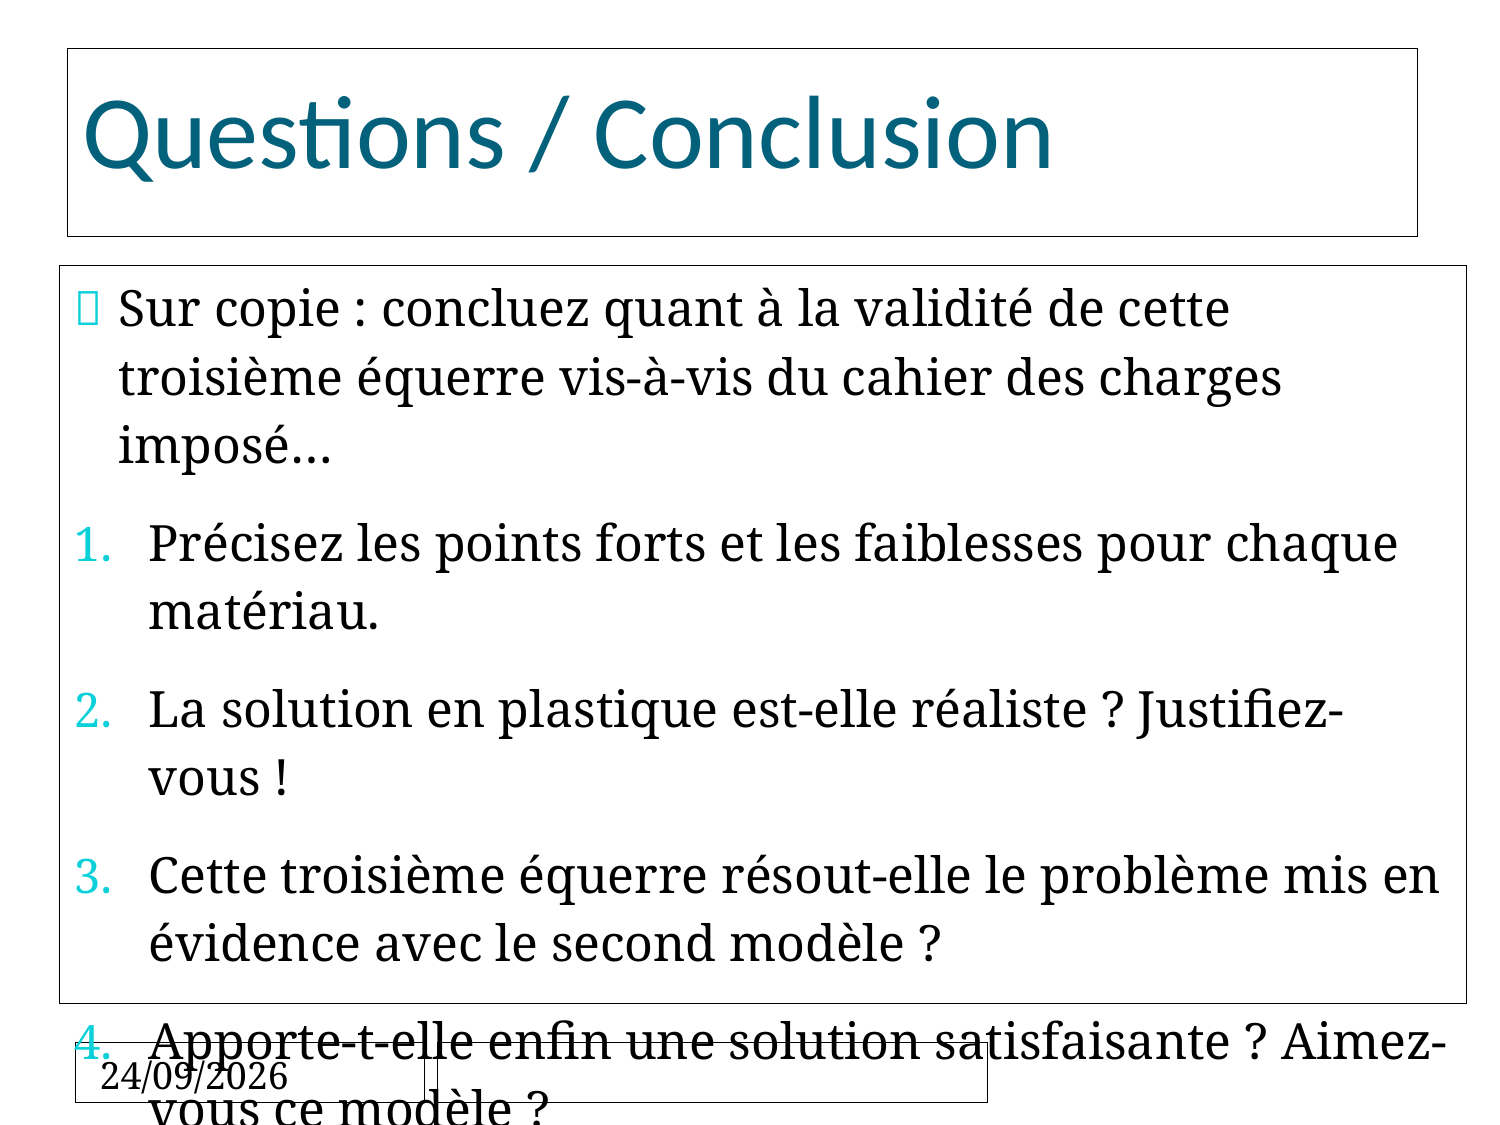

# Questions / Conclusion
Sur copie : concluez quant à la validité de cette troisième équerre vis-à-vis du cahier des charges imposé…
Précisez les points forts et les faiblesses pour chaque matériau.
La solution en plastique est-elle réaliste ? Justifiez-vous !
Cette troisième équerre résout-elle le problème mis en évidence avec le second modèle ?
Apporte-t-elle enfin une solution satisfaisante ? Aimez-vous ce modèle ?